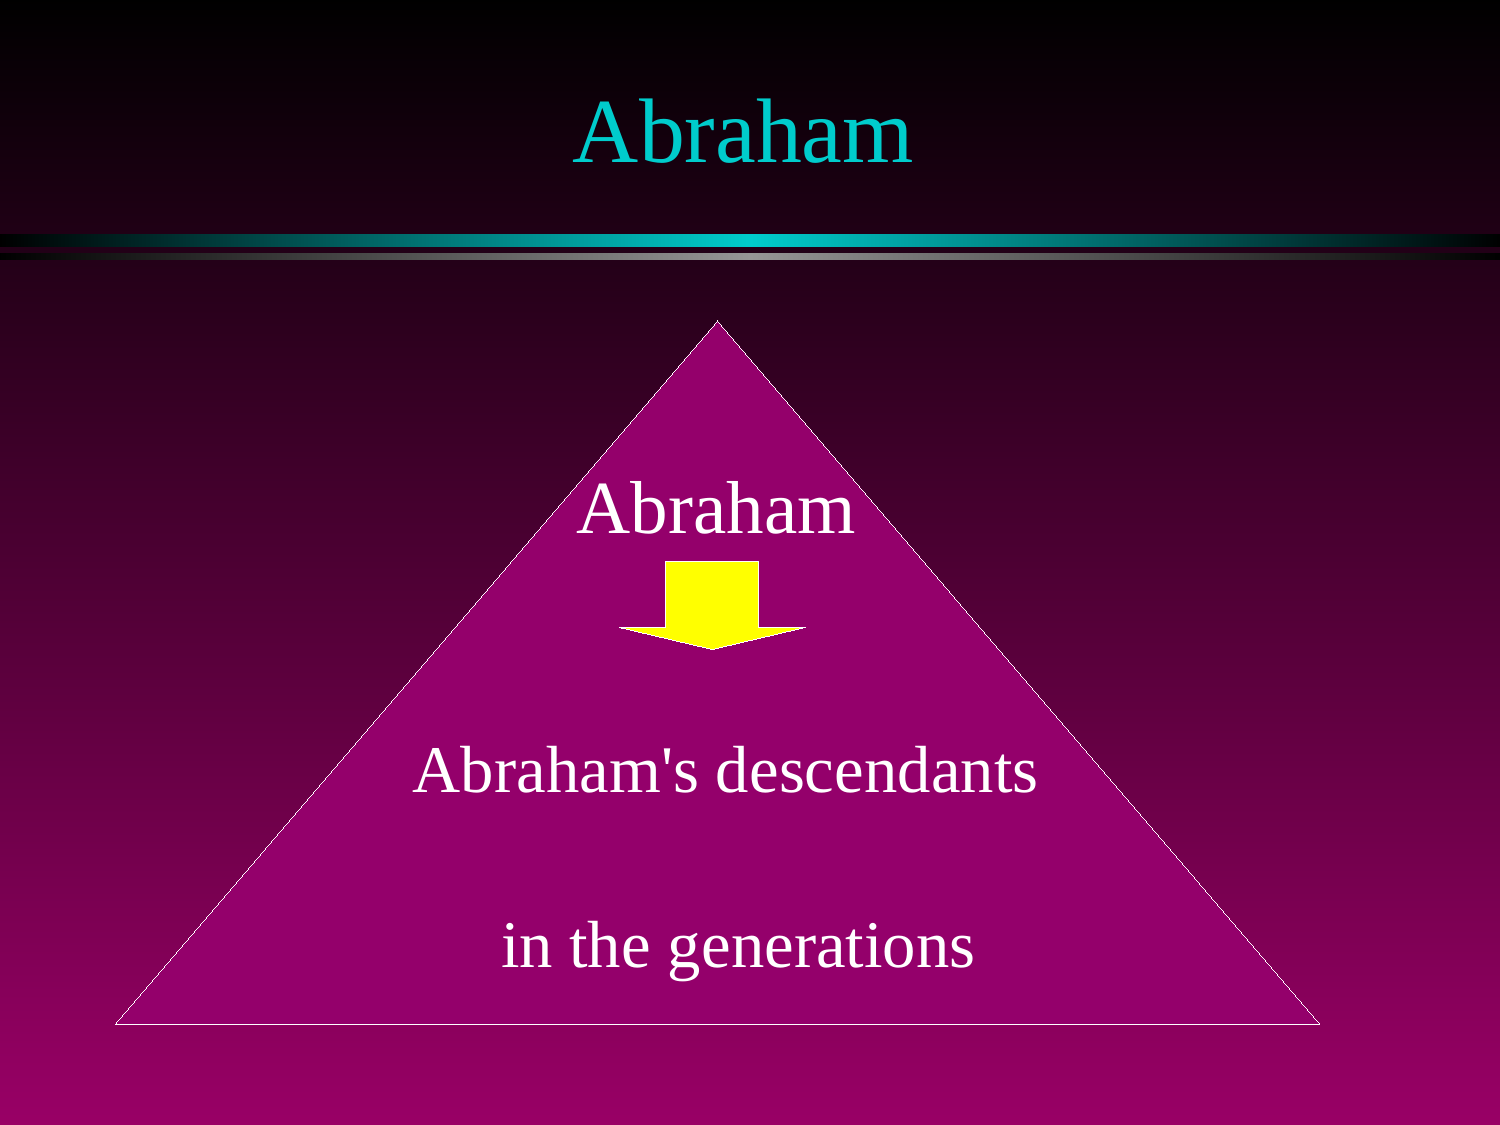

# Abraham
Abraham
Abraham's descendants
in the generations